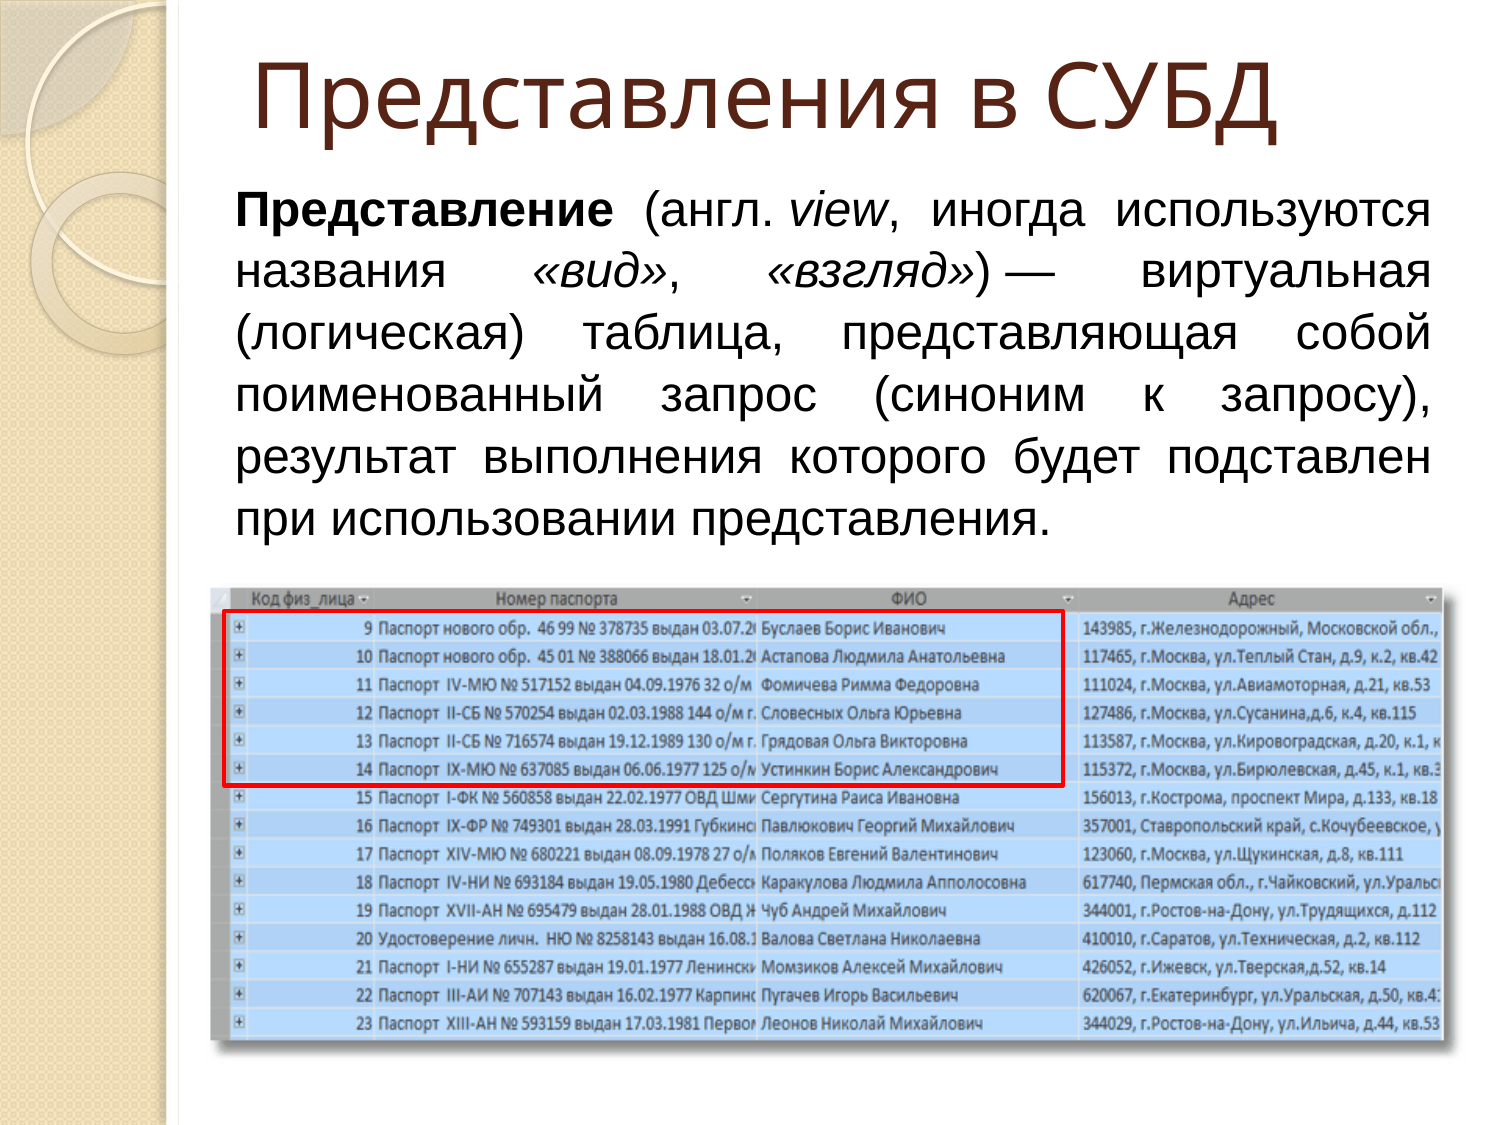

Представления в СУБД
# Представление (англ. view, иногда используются названия «вид», «взгляд») — виртуальная (логическая) таблица, представляющая собой поименованный запрос (синоним к запросу), результат выполнения которого будет подставлен при использовании представления.